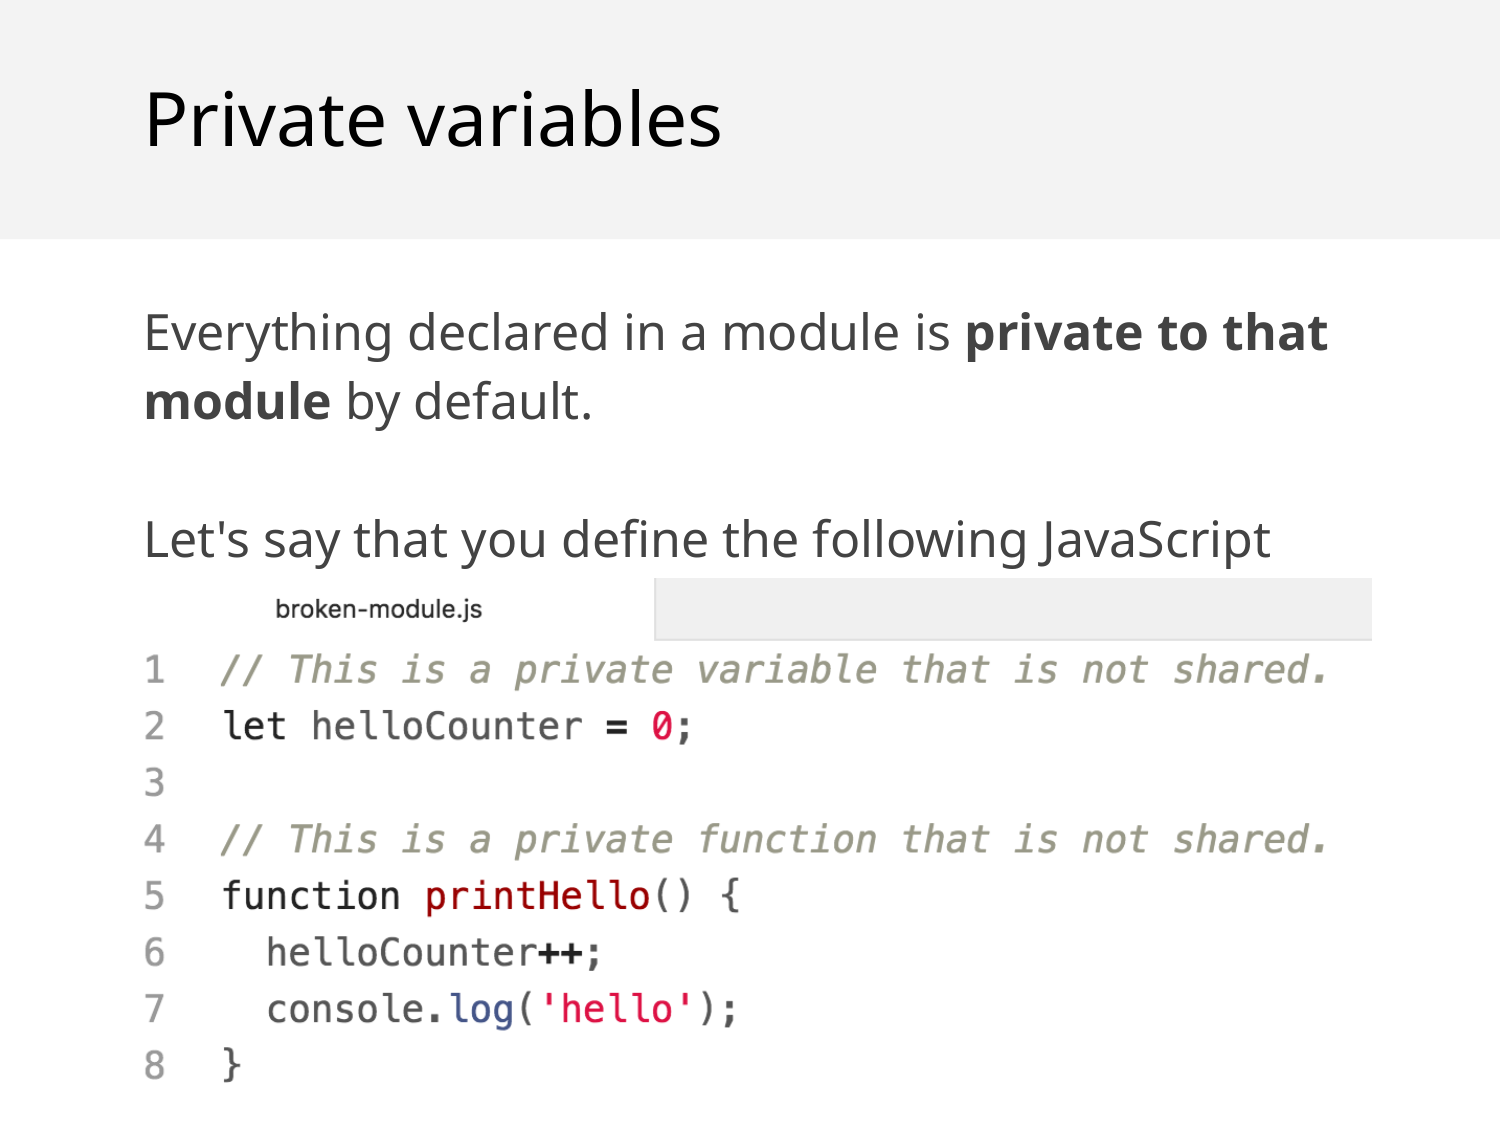

# Private variables
Everything declared in a module is private to that module by default.
Let's say that you define the following JavaScript file: